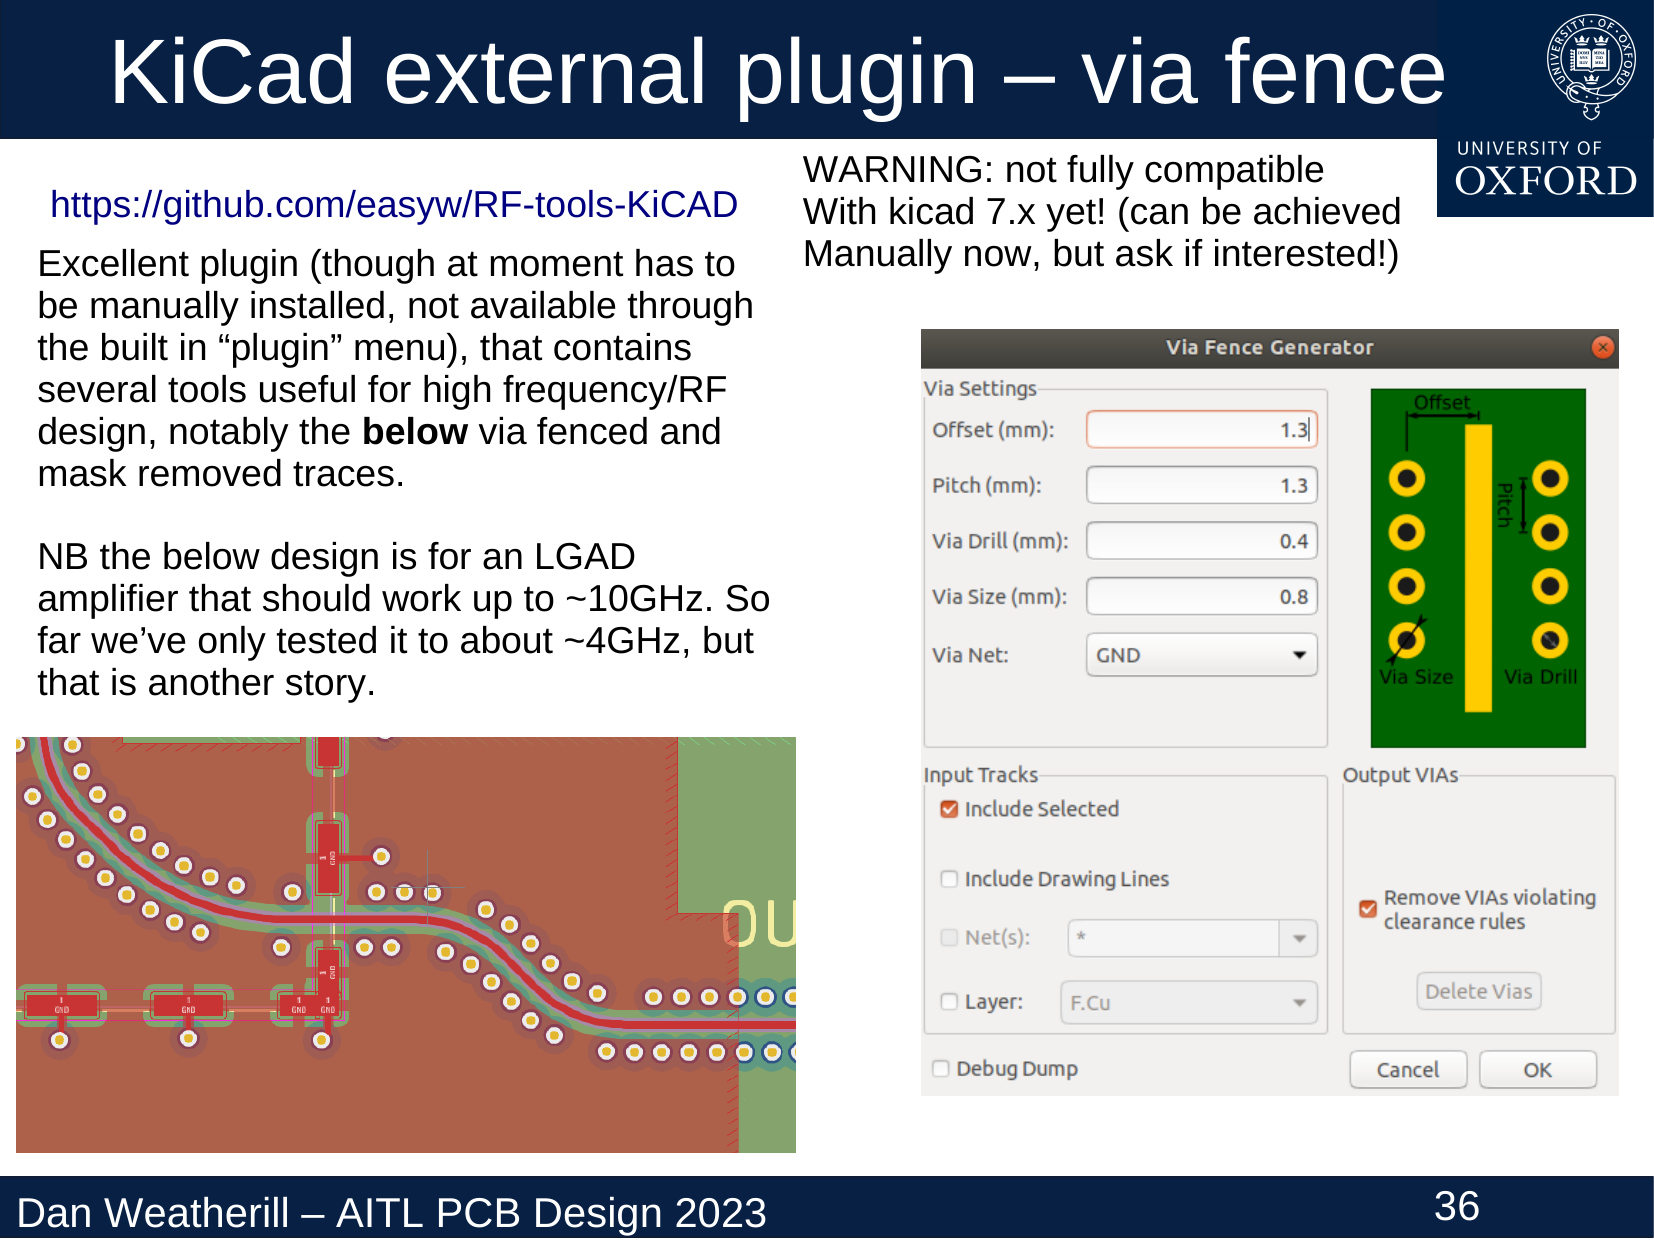

# KiCad external plugin – via fence
WARNING: not fully compatible
With kicad 7.x yet! (can be achieved
Manually now, but ask if interested!)
https://github.com/easyw/RF-tools-KiCAD
Excellent plugin (though at moment has to be manually installed, not available through the built in “plugin” menu), that contains several tools useful for high frequency/RF design, notably the below via fenced and mask removed traces.
NB the below design is for an LGAD amplifier that should work up to ~10GHz. So far we’ve only tested it to about ~4GHz, but that is another story.